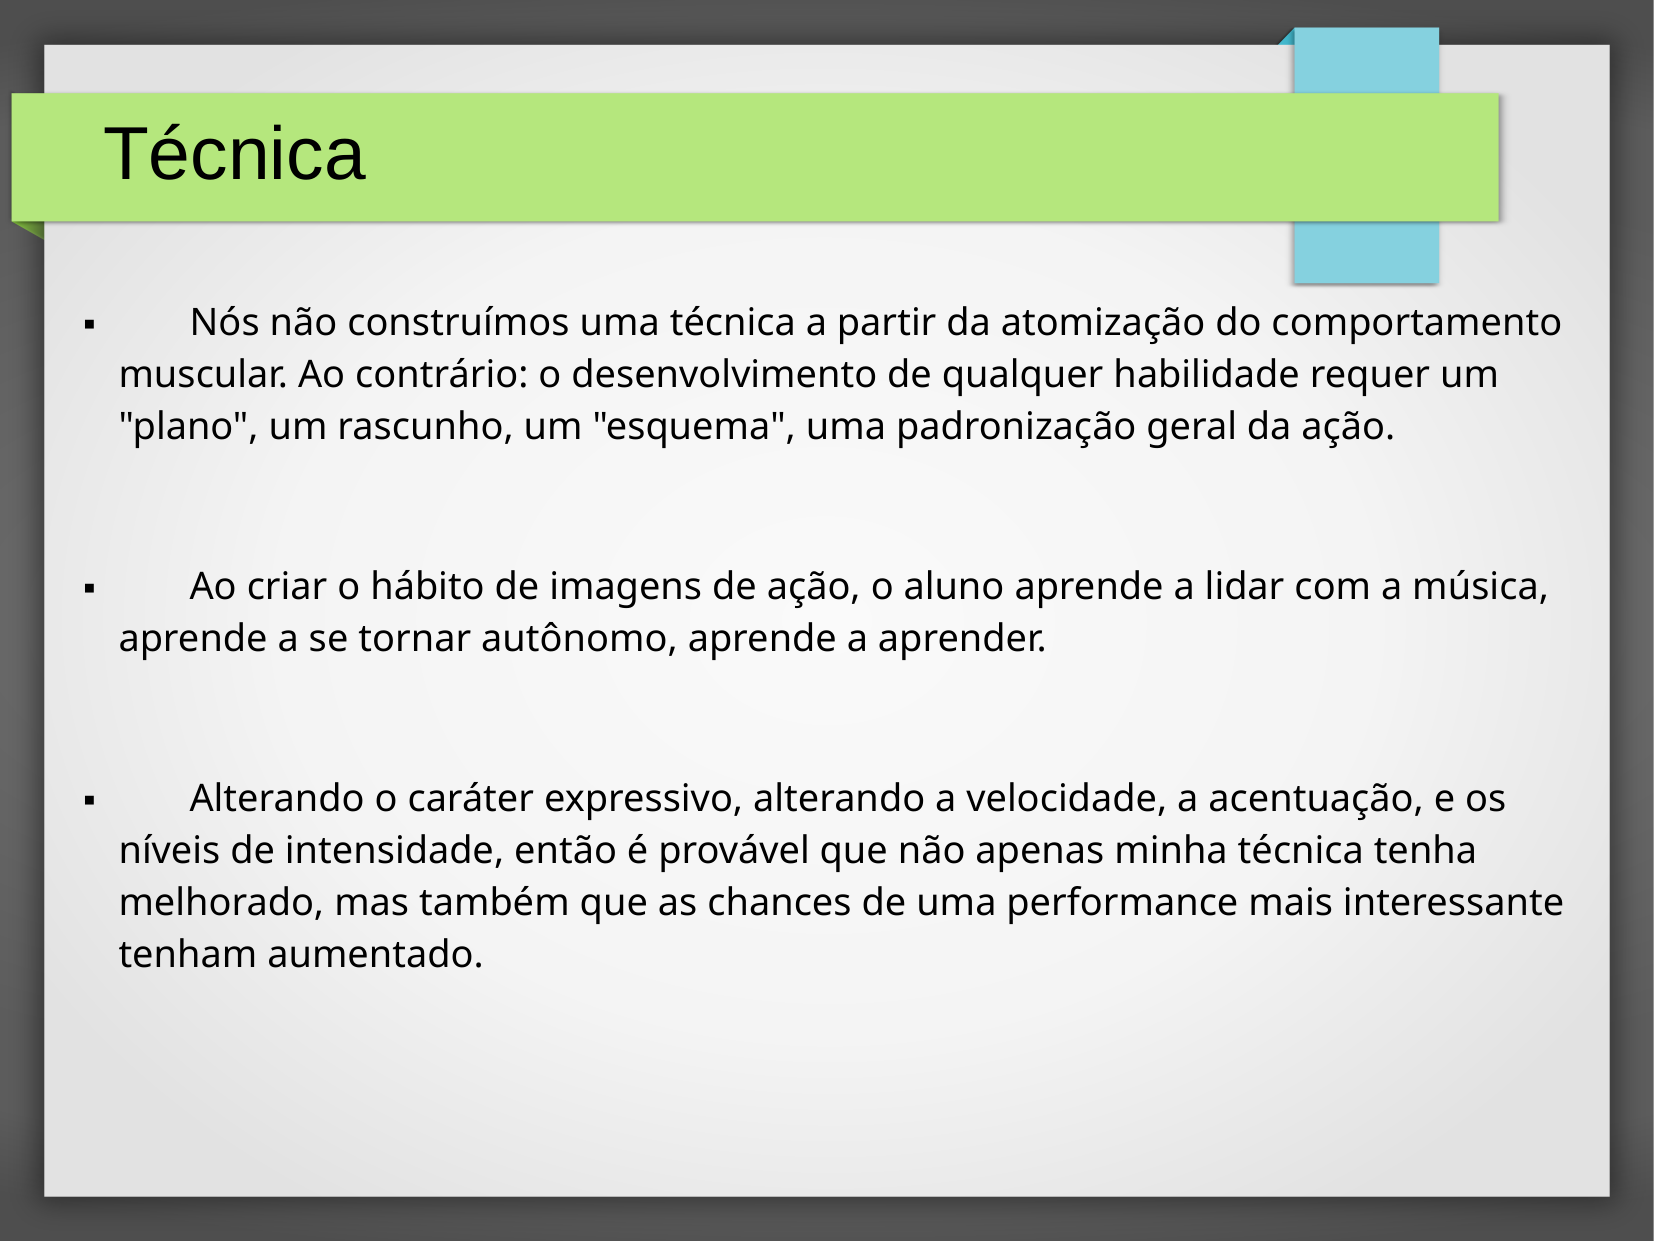

# Técnica
	Nós não construímos uma técnica a partir da atomização do comportamento muscular. Ao contrário: o desenvolvimento de qualquer habilidade requer um "plano", um rascunho, um "esquema", uma padronização geral da ação.
	Ao criar o hábito de imagens de ação, o aluno aprende a lidar com a música, aprende a se tornar autônomo, aprende a aprender.
	Alterando o caráter expressivo, alterando a velocidade, a acentuação, e os níveis de intensidade, então é provável que não apenas minha técnica tenha melhorado, mas também que as chances de uma performance mais interessante tenham aumentado.